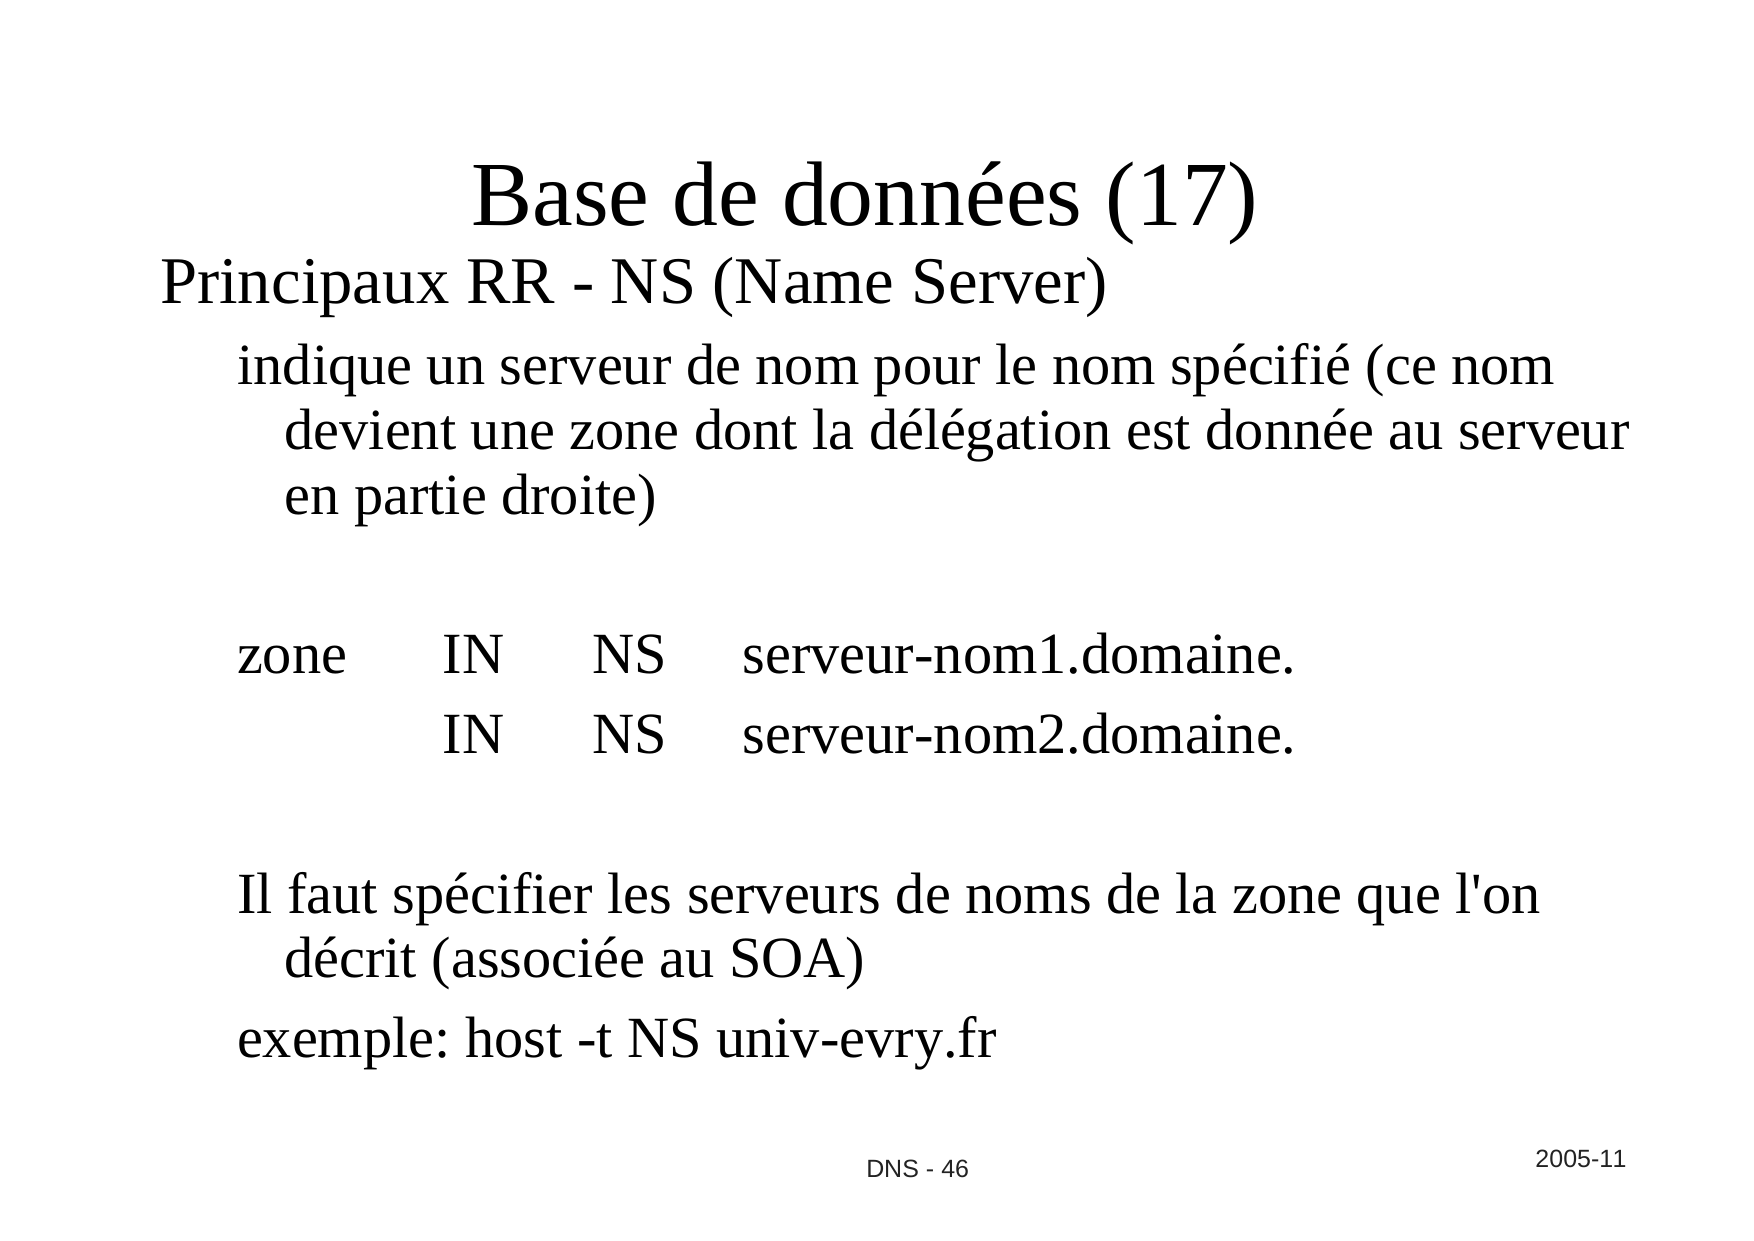

# Base de données (17)
Principaux RR - NS (Name Server)
indique un serveur de nom pour le nom spécifié (ce nom devient une zone dont la délégation est donnée au serveur en partie droite)
zone	IN	NS	serveur-nom1.domaine.
		IN	NS	serveur-nom2.domaine.
Il faut spécifier les serveurs de noms de la zone que l'on décrit (associée au SOA)
exemple: host -t NS univ-evry.fr